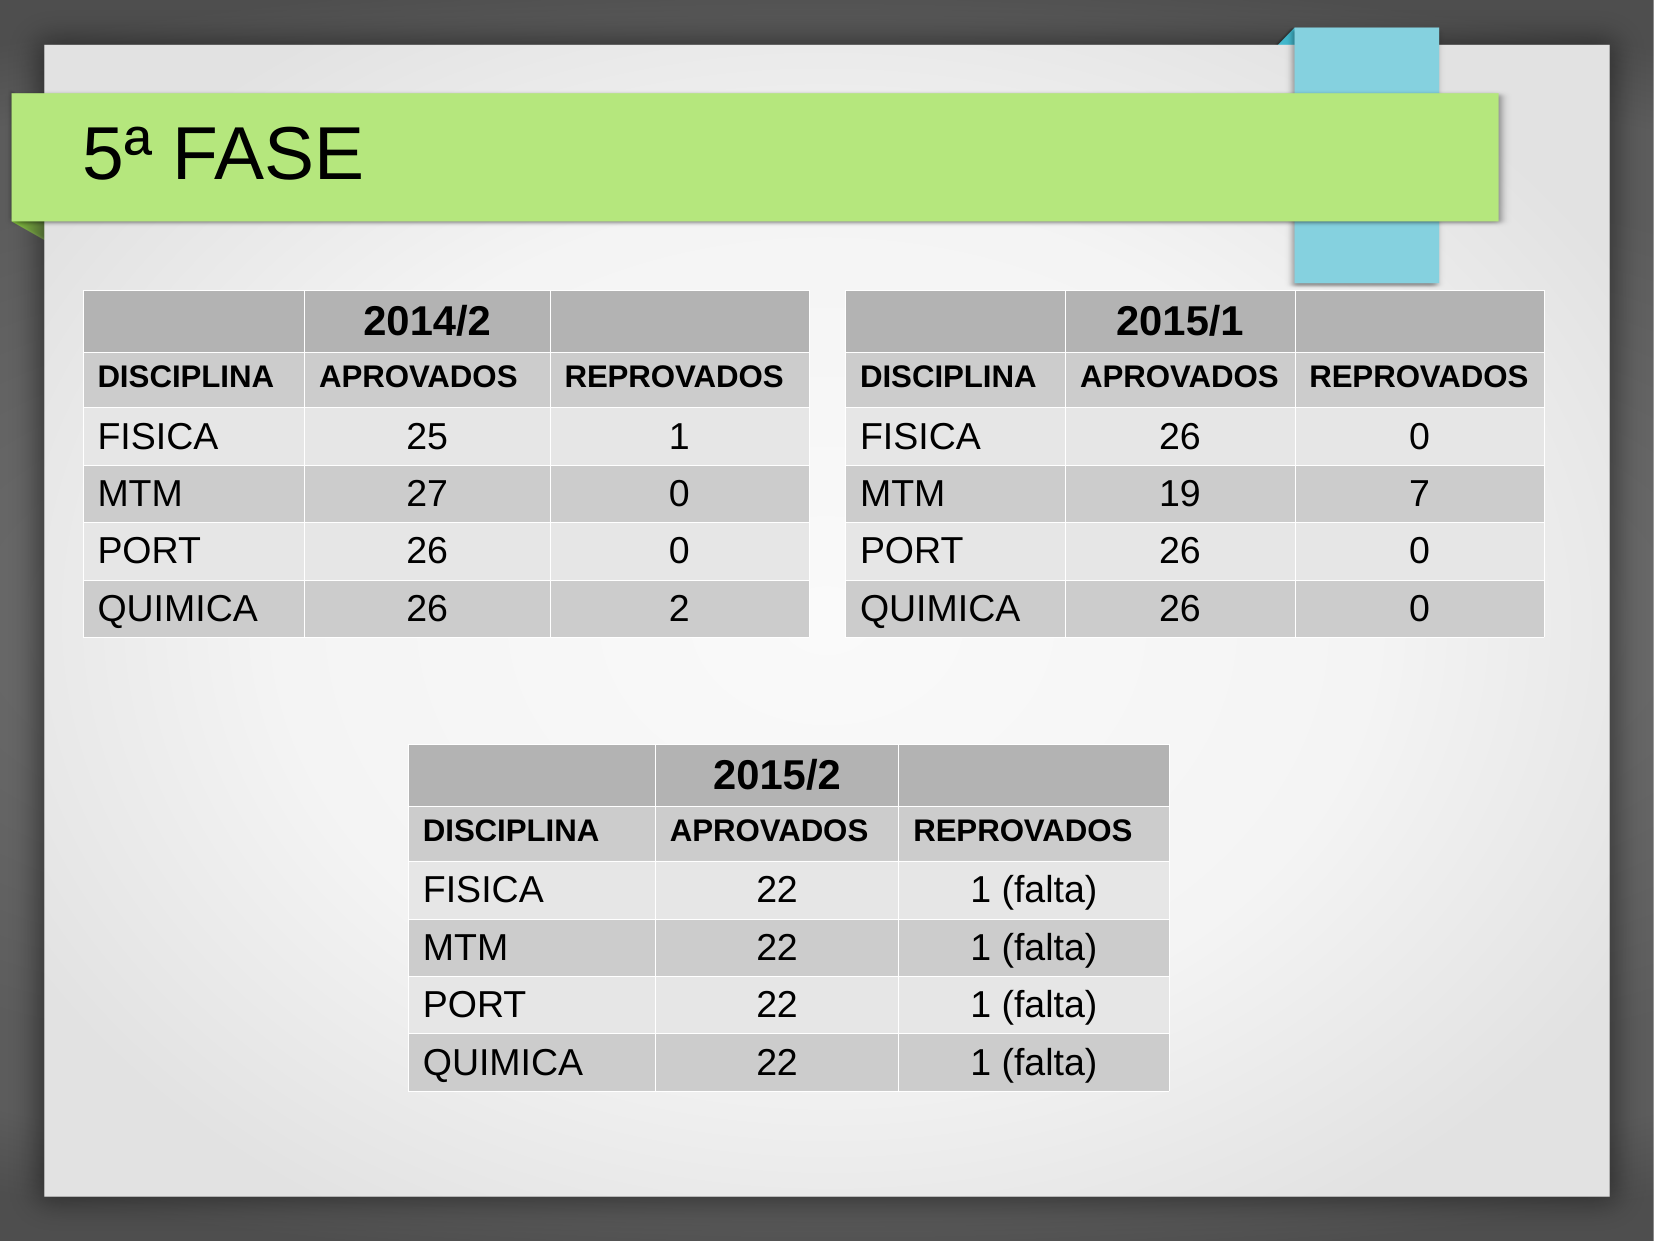

# 5ª FASE
| | 2014/2 | |
| --- | --- | --- |
| DISCIPLINA | APROVADOS | REPROVADOS |
| FISICA | 25 | 1 |
| MTM | 27 | 0 |
| PORT | 26 | 0 |
| QUIMICA | 26 | 2 |
| | 2015/1 | |
| --- | --- | --- |
| DISCIPLINA | APROVADOS | REPROVADOS |
| FISICA | 26 | 0 |
| MTM | 19 | 7 |
| PORT | 26 | 0 |
| QUIMICA | 26 | 0 |
| | 2015/2 | |
| --- | --- | --- |
| DISCIPLINA | APROVADOS | REPROVADOS |
| FISICA | 22 | 1 (falta) |
| MTM | 22 | 1 (falta) |
| PORT | 22 | 1 (falta) |
| QUIMICA | 22 | 1 (falta) |